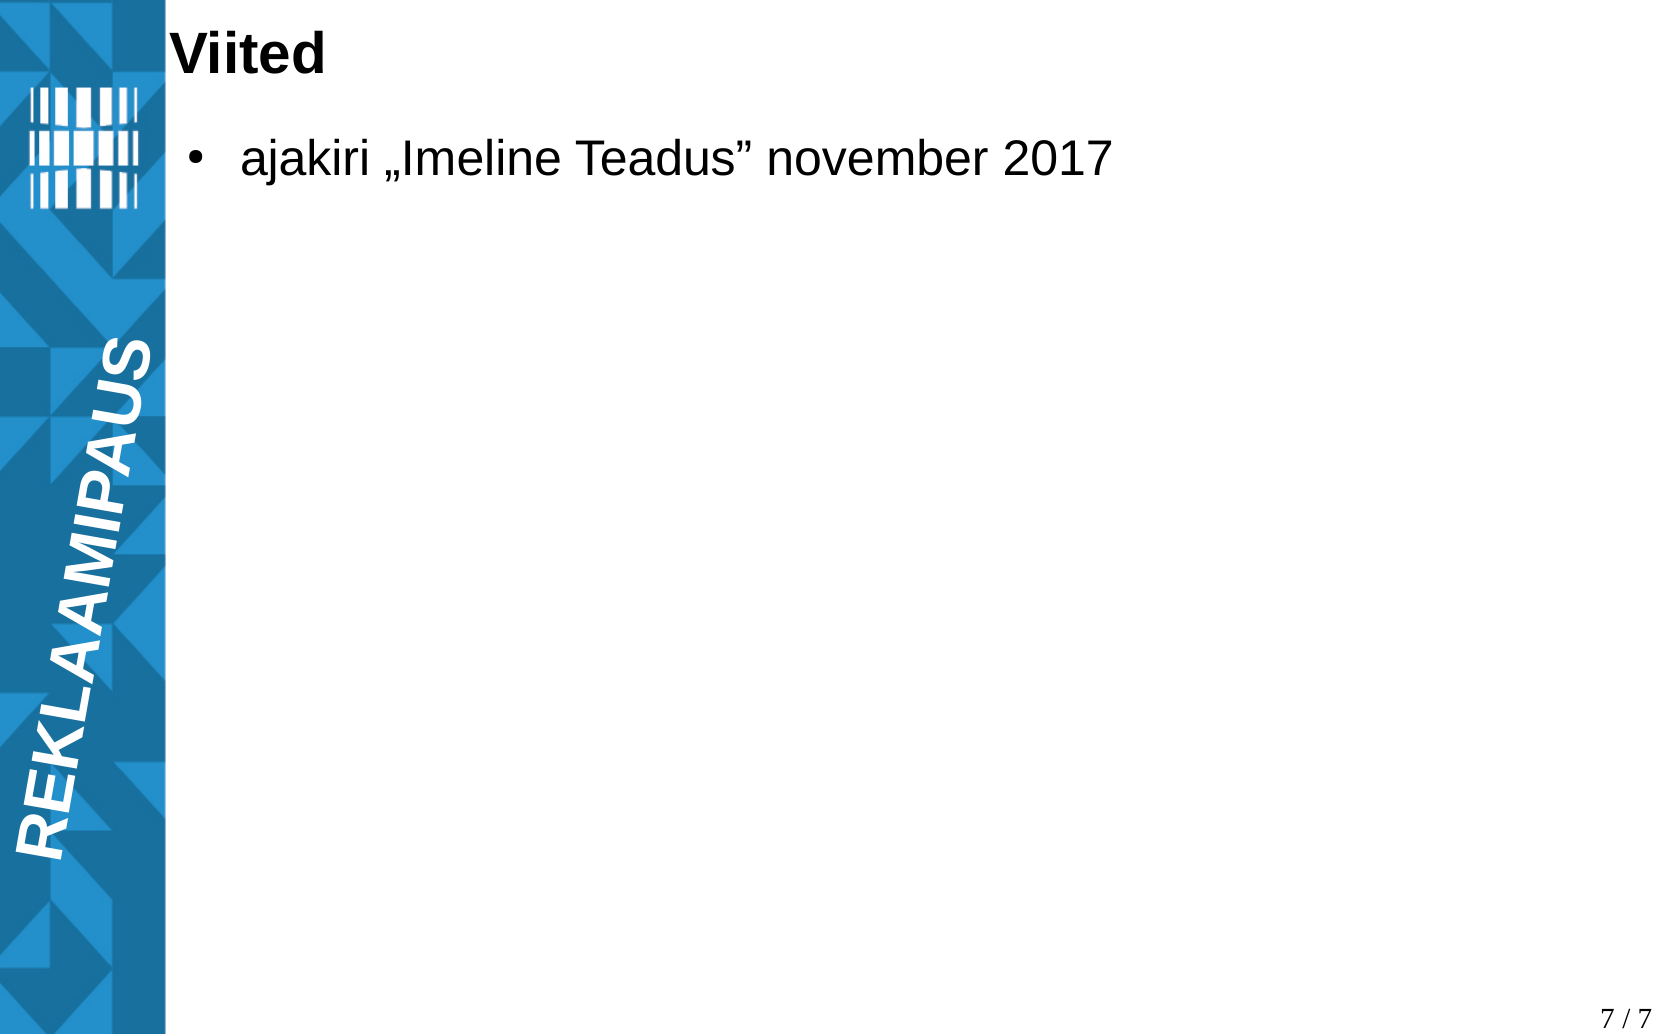

# Viited
ajakiri „Imeline Teadus” november 2017
7